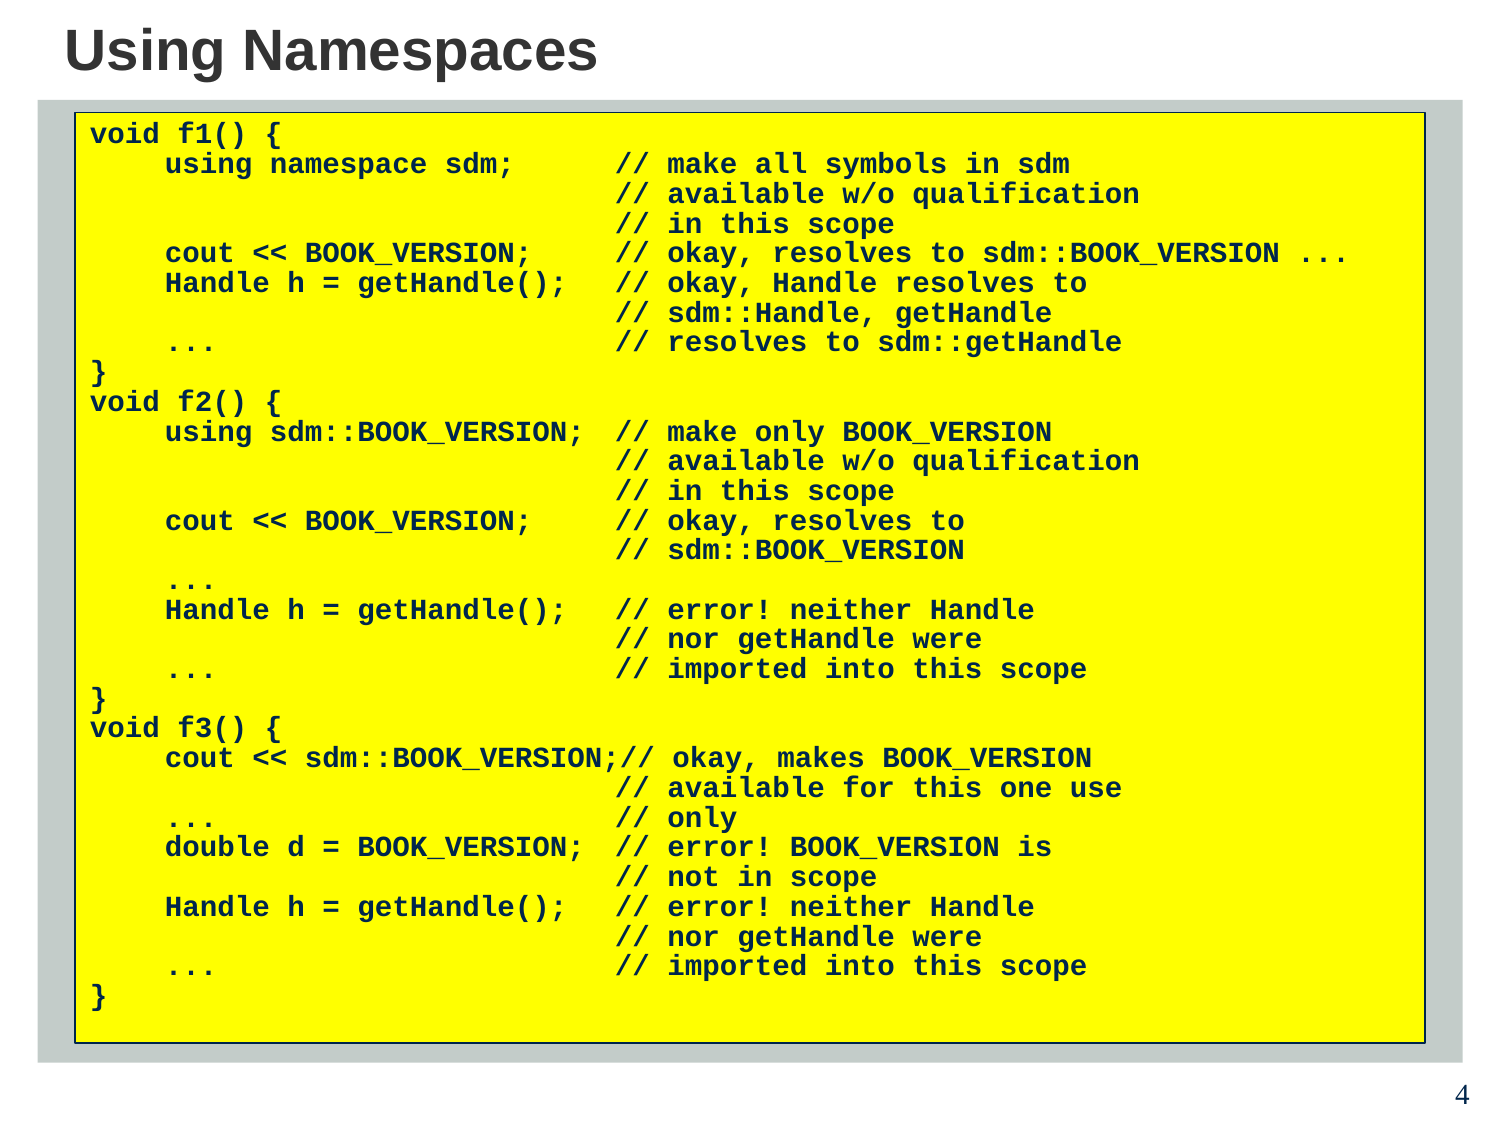

# Using Namespaces
void f1() {
	using namespace sdm; 	// make all symbols in sdm
		// available w/o qualification
		// in this scope
	cout << BOOK_VERSION;	// okay, resolves to sdm::BOOK_VERSION ...
	Handle h = getHandle(); 	// okay, Handle resolves to
		// sdm::Handle, getHandle
	... 	// resolves to sdm::getHandle
}
void f2() {
	using sdm::BOOK_VERSION; 	// make only BOOK_VERSION
		// available w/o qualification
		// in this scope
	cout << BOOK_VERSION; 	// okay, resolves to
		// sdm::BOOK_VERSION
	...
	Handle h = getHandle(); 	// error! neither Handle
		// nor getHandle were
	... 	// imported into this scope
}
void f3() {
	cout << sdm::BOOK_VERSION;// okay, makes BOOK_VERSION
		// available for this one use
	... 	// only
	double d = BOOK_VERSION; 	// error! BOOK_VERSION is
		// not in scope
	Handle h = getHandle(); 	// error! neither Handle
		// nor getHandle were
	... 	// imported into this scope
}